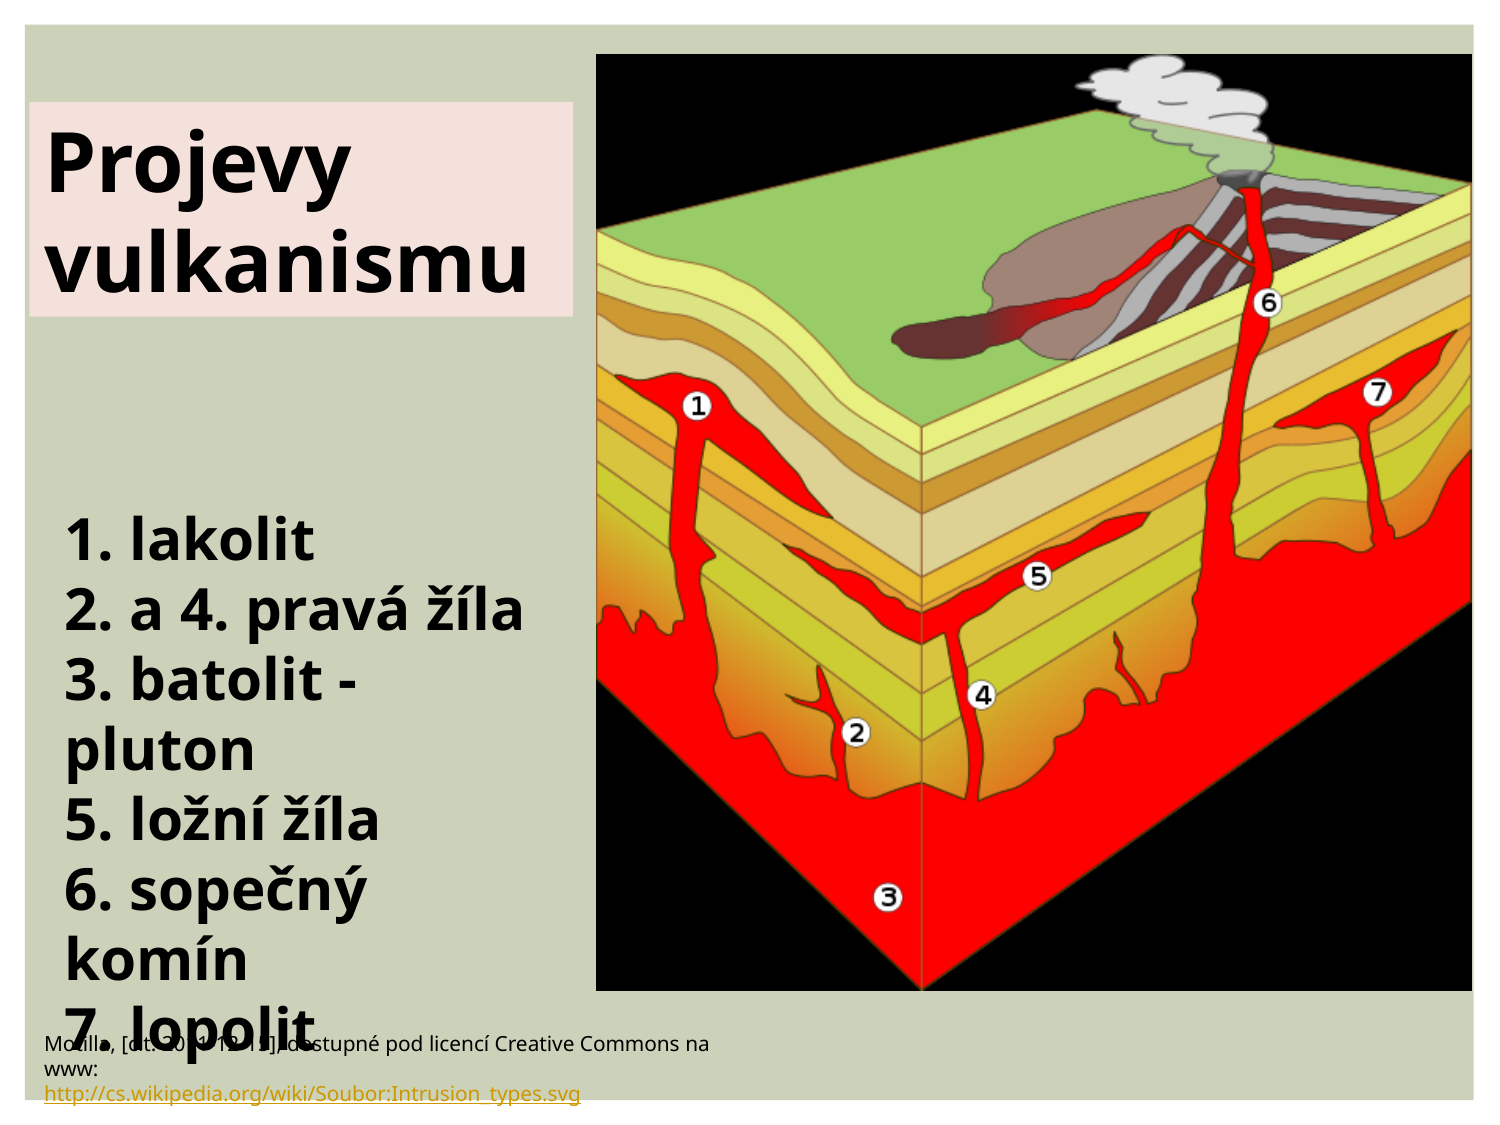

Projevy vulkanismu
1. lakolit
2. a 4. pravá žíla
3. batolit - pluton
5. ložní žíla
6. sopečný komín
7. lopolit
Motilla, [cit. 2011-12-15], dostupné pod licencí Creative Commons na www:
http://cs.wikipedia.org/wiki/Soubor:Intrusion_types.svg